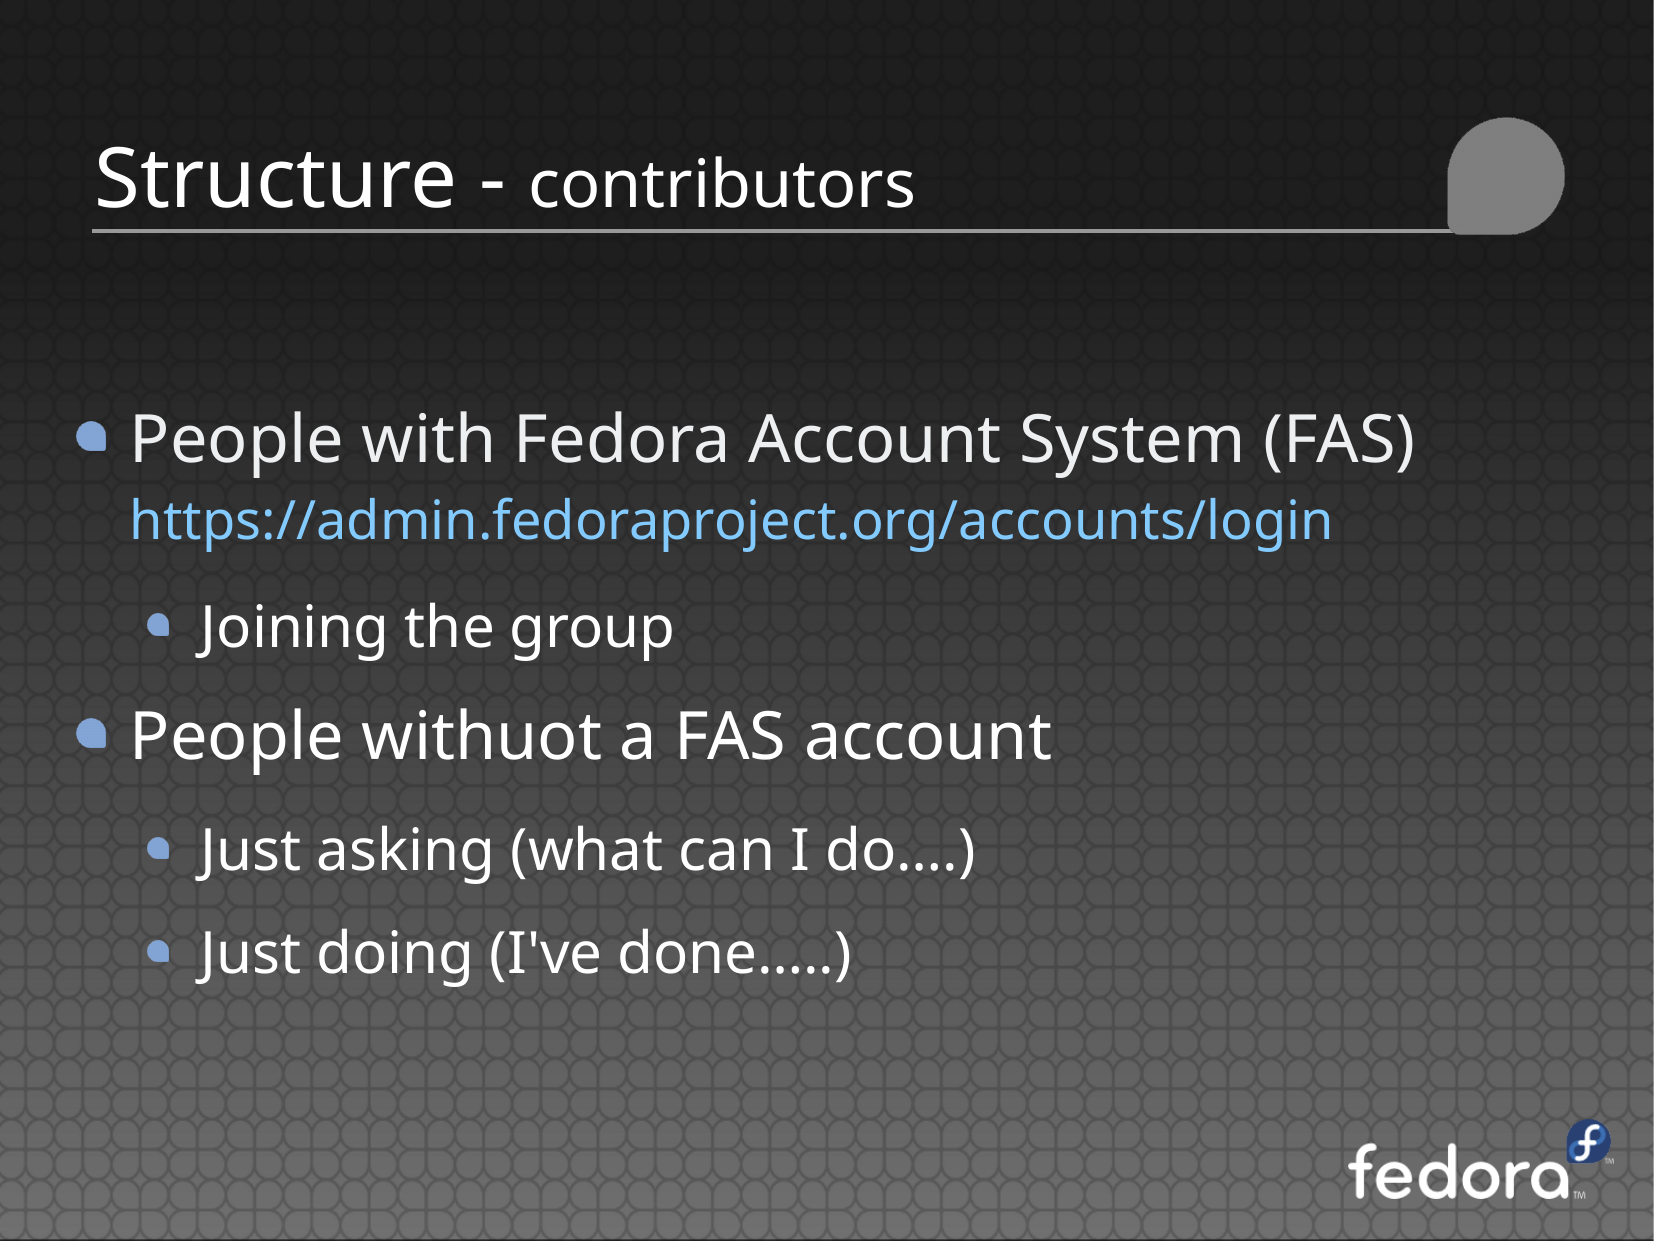

# Structure - contributors
People with Fedora Account System (FAS) https://admin.fedoraproject.org/accounts/login
Joining the group
People withuot a FAS account
Just asking (what can I do….)
Just doing (I've done…..)